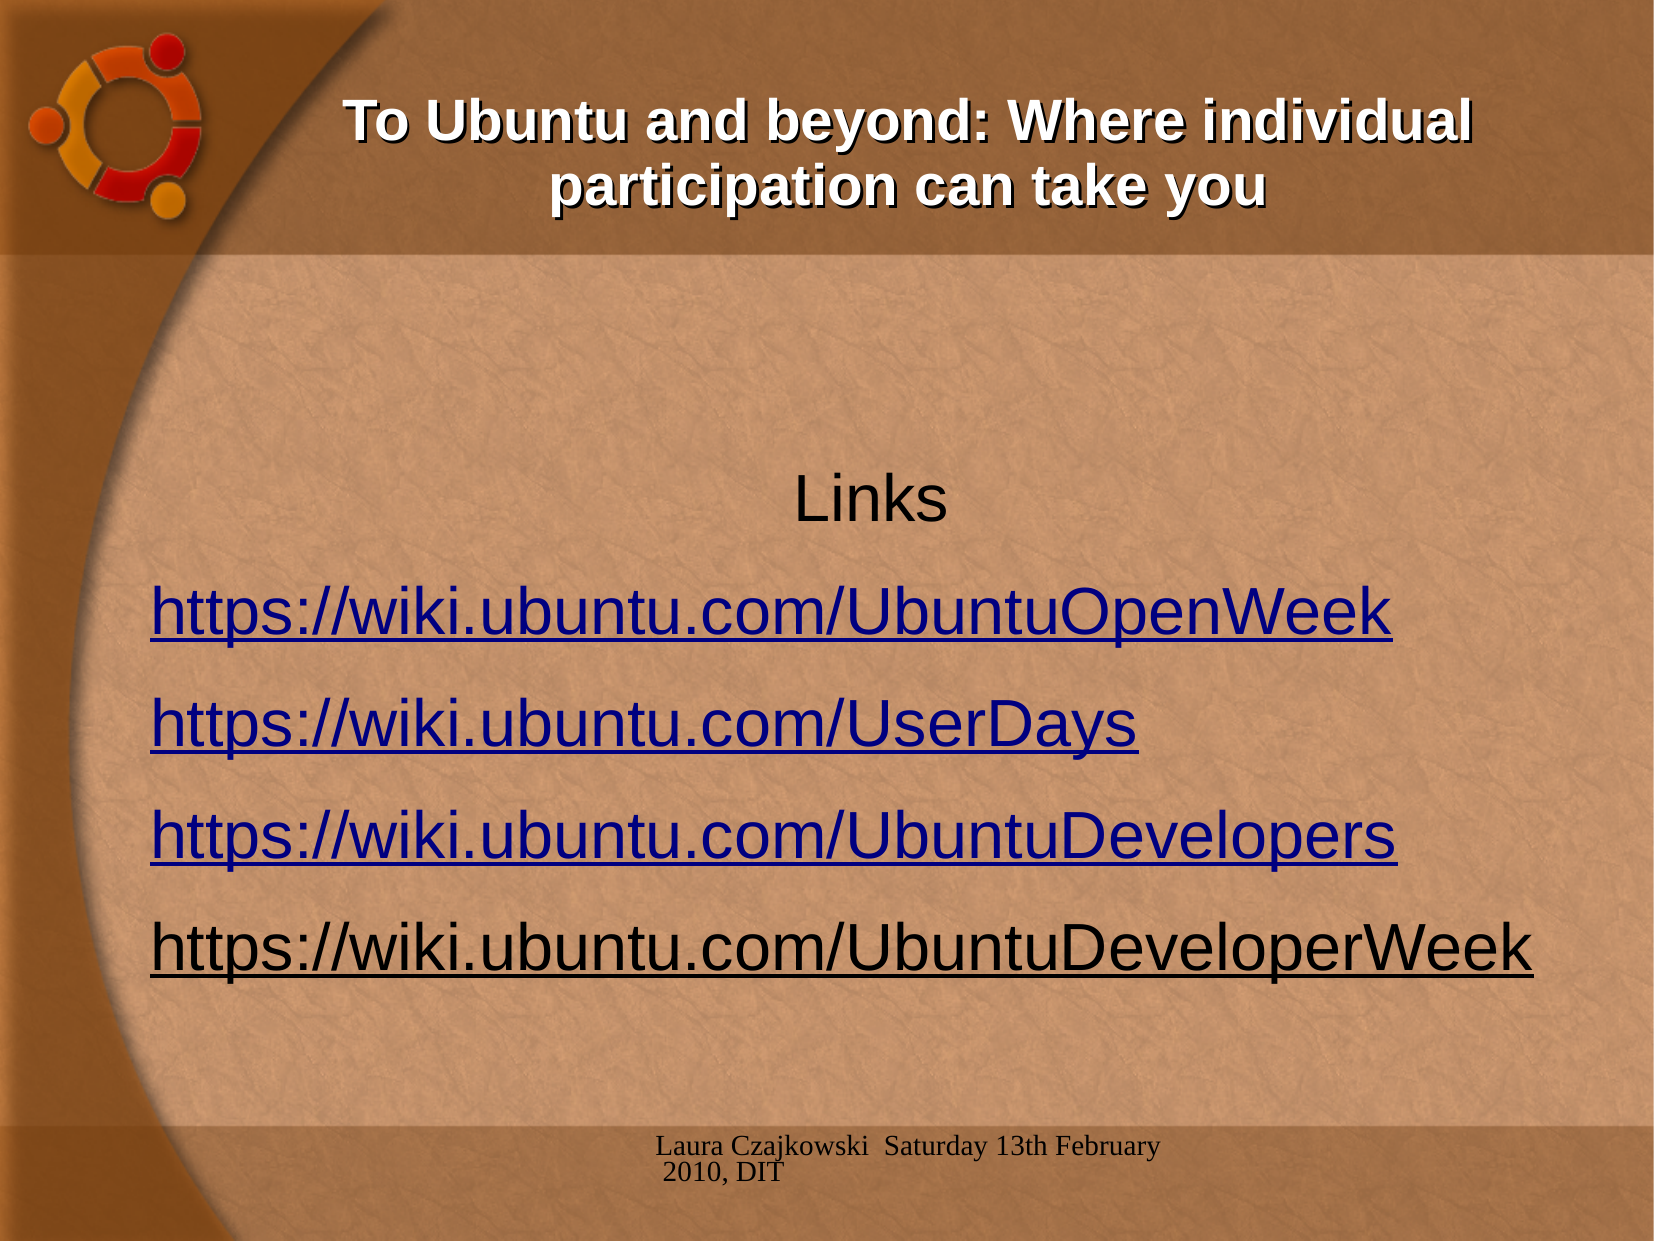

# To Ubuntu and beyond: Where individual participation can take you
Links
https://wiki.ubuntu.com/UbuntuOpenWeek
https://wiki.ubuntu.com/UserDays
https://wiki.ubuntu.com/UbuntuDevelopers
https://wiki.ubuntu.com/UbuntuDeveloperWeek
Laura Czajkowski Saturday 13th February 2010, DIT